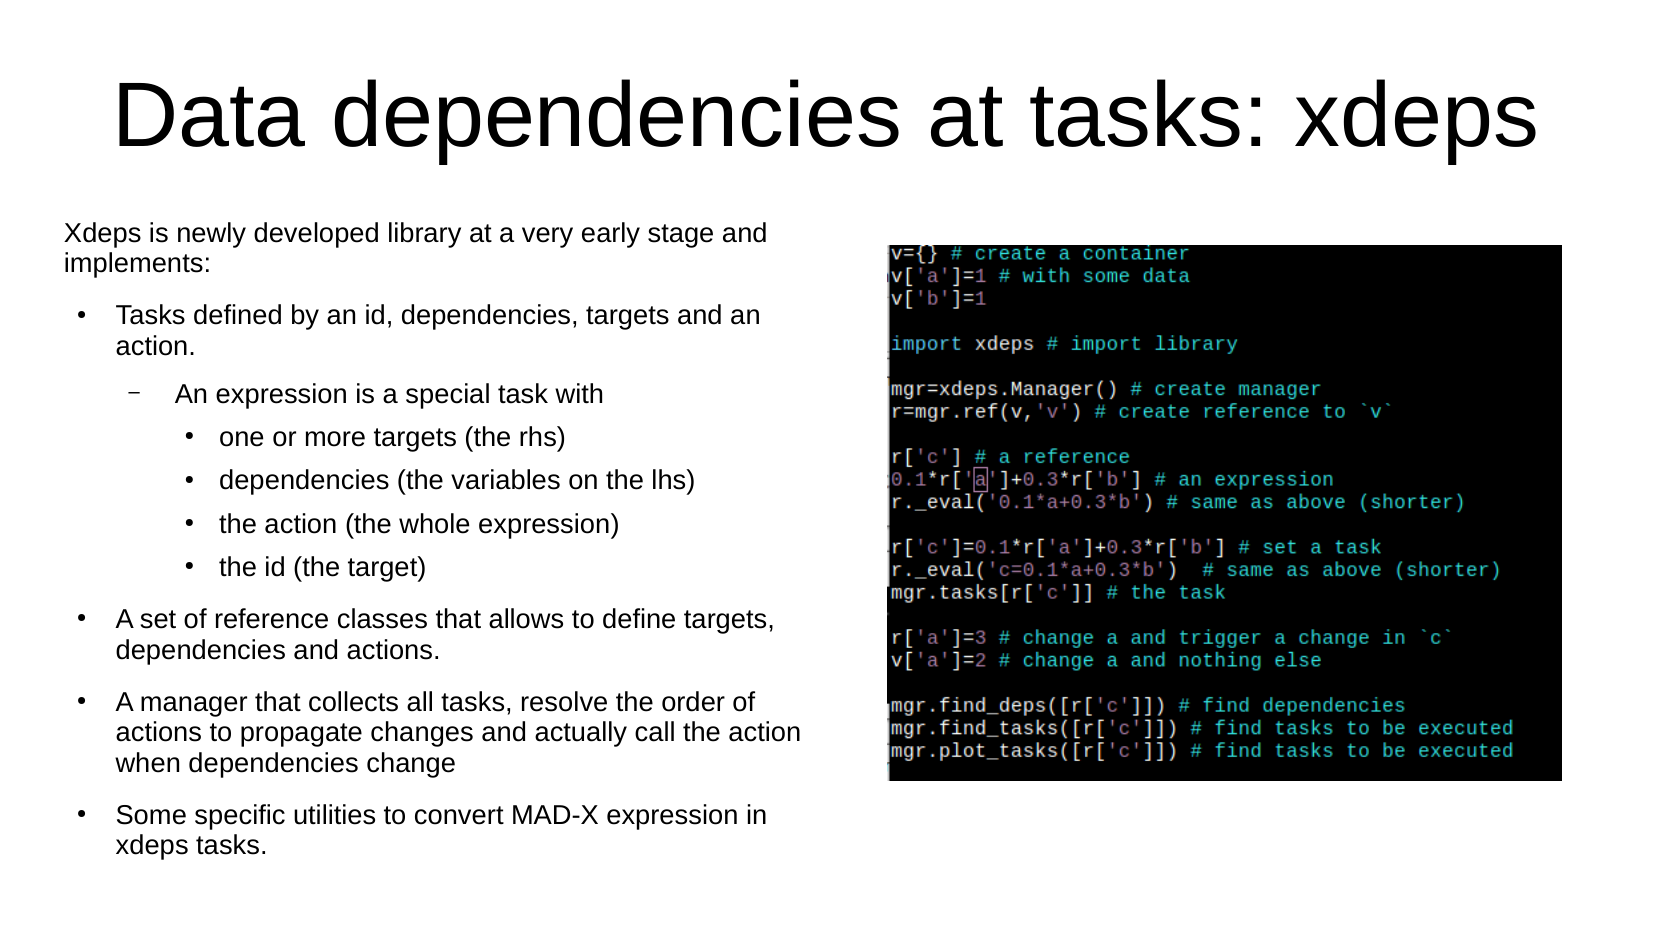

# Data dependencies at tasks: xdeps
Xdeps is newly developed library at a very early stage and implements:
Tasks defined by an id, dependencies, targets and an action.
 An expression is a special task with
one or more targets (the rhs)
dependencies (the variables on the lhs)
the action (the whole expression)
the id (the target)
A set of reference classes that allows to define targets, dependencies and actions.
A manager that collects all tasks, resolve the order of actions to propagate changes and actually call the action when dependencies change
Some specific utilities to convert MAD-X expression in xdeps tasks.